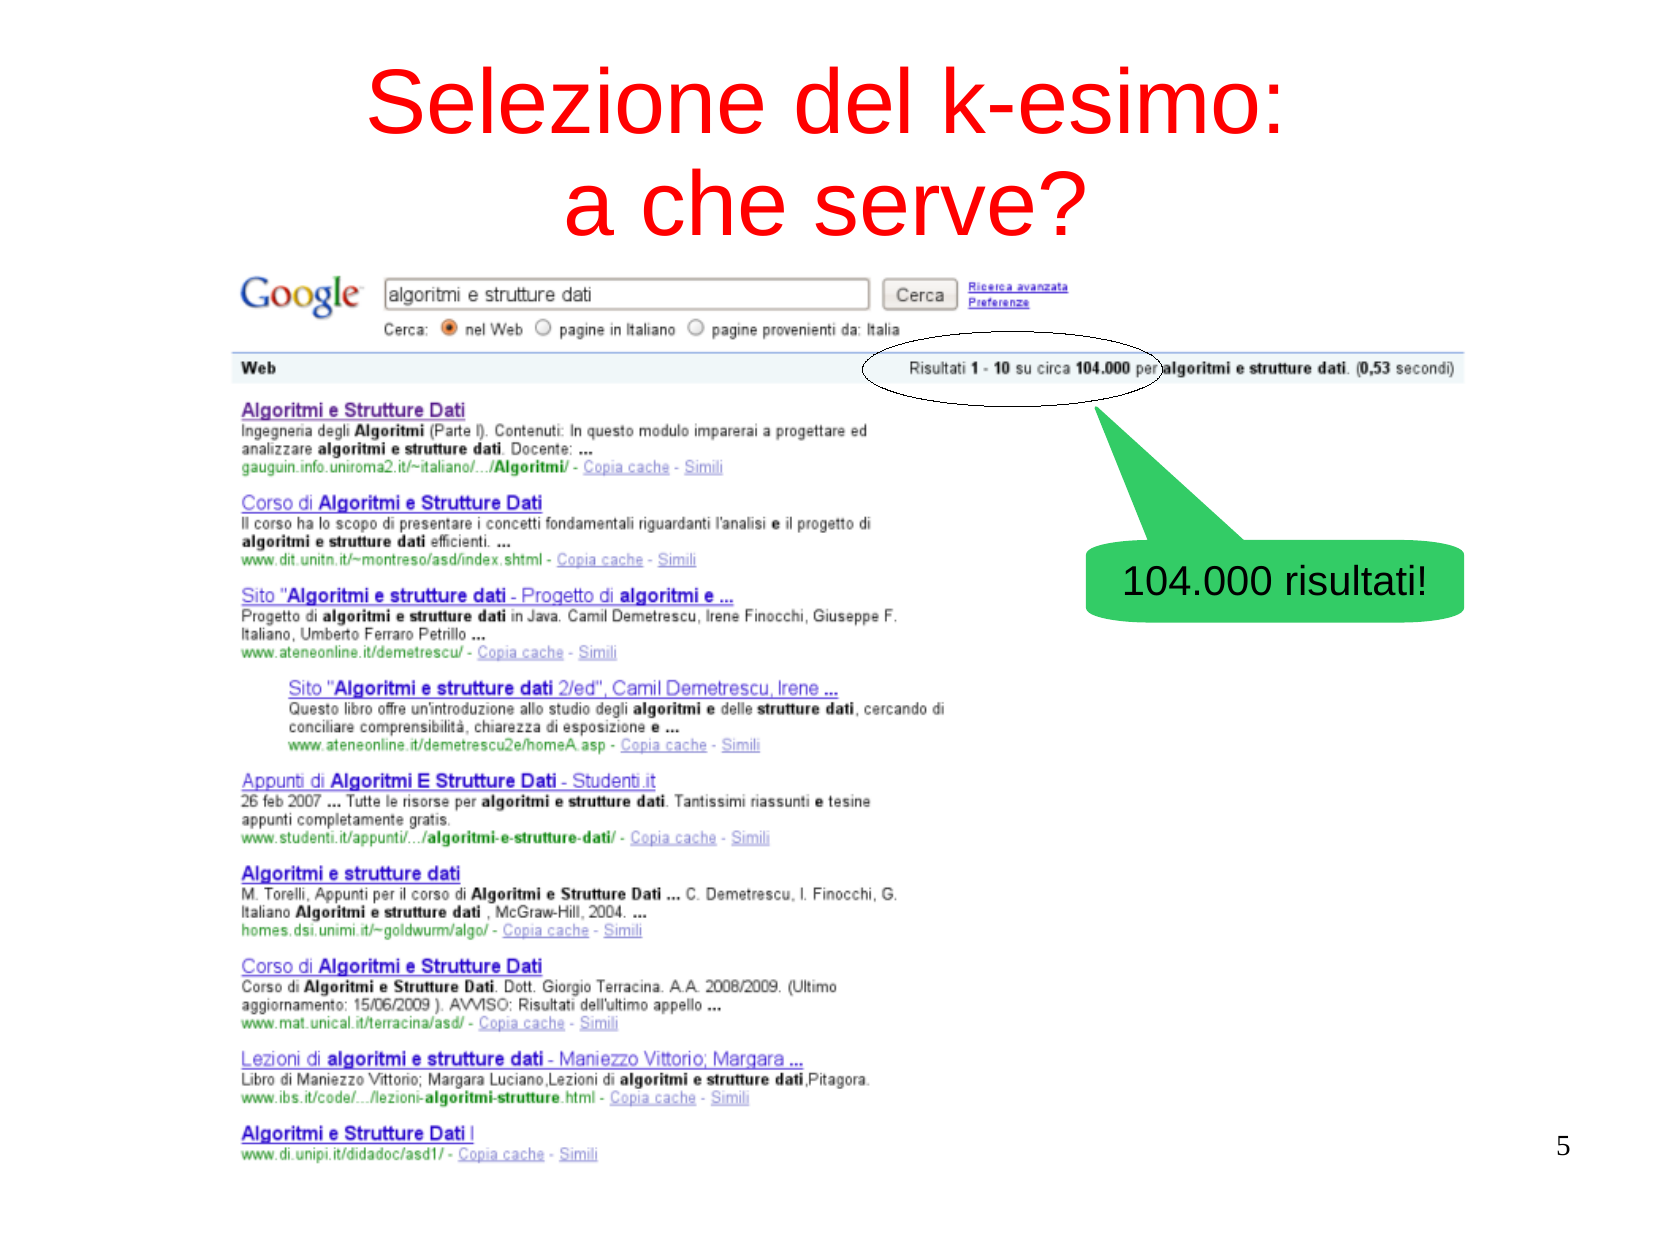

# Selezione del k-esimo: a che serve?
104.000 risultati!
Algoritmi e Strutture Dati
5